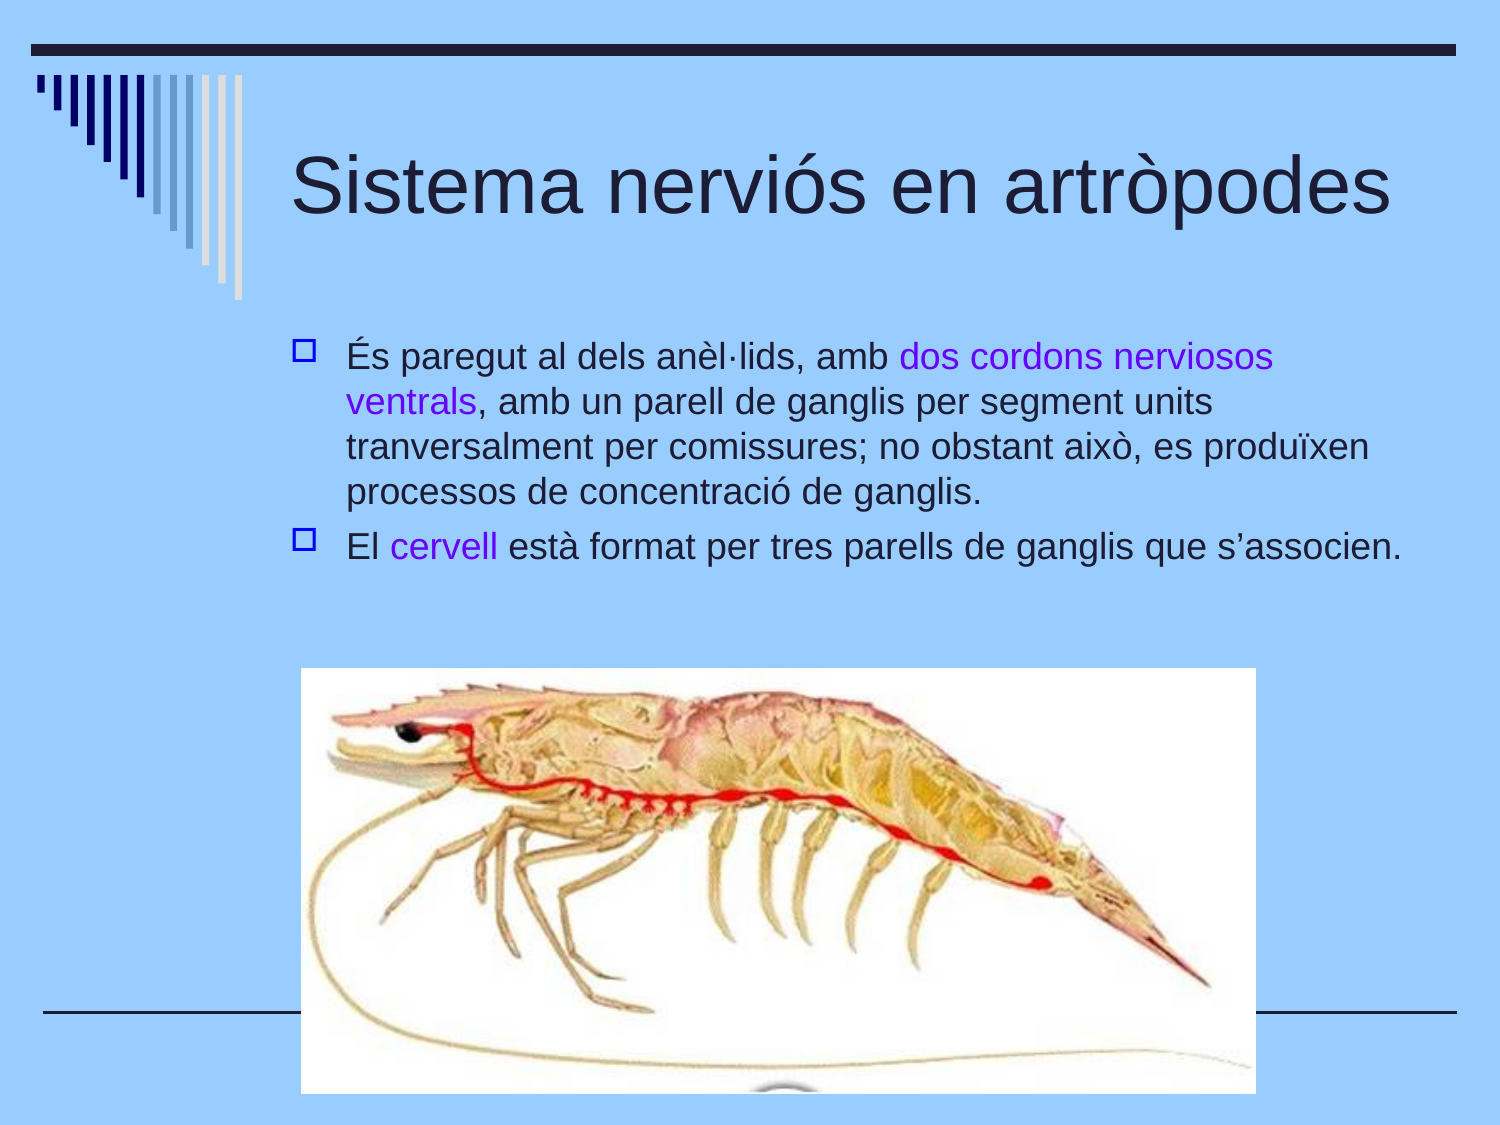

# Sistema nerviós en artròpodes
És paregut al dels anèl·lids, amb dos cordons nerviosos ventrals, amb un parell de ganglis per segment units tranversalment per comissures; no obstant això, es produïxen processos de concentració de ganglis.
El cervell està format per tres parells de ganglis que s’associen.